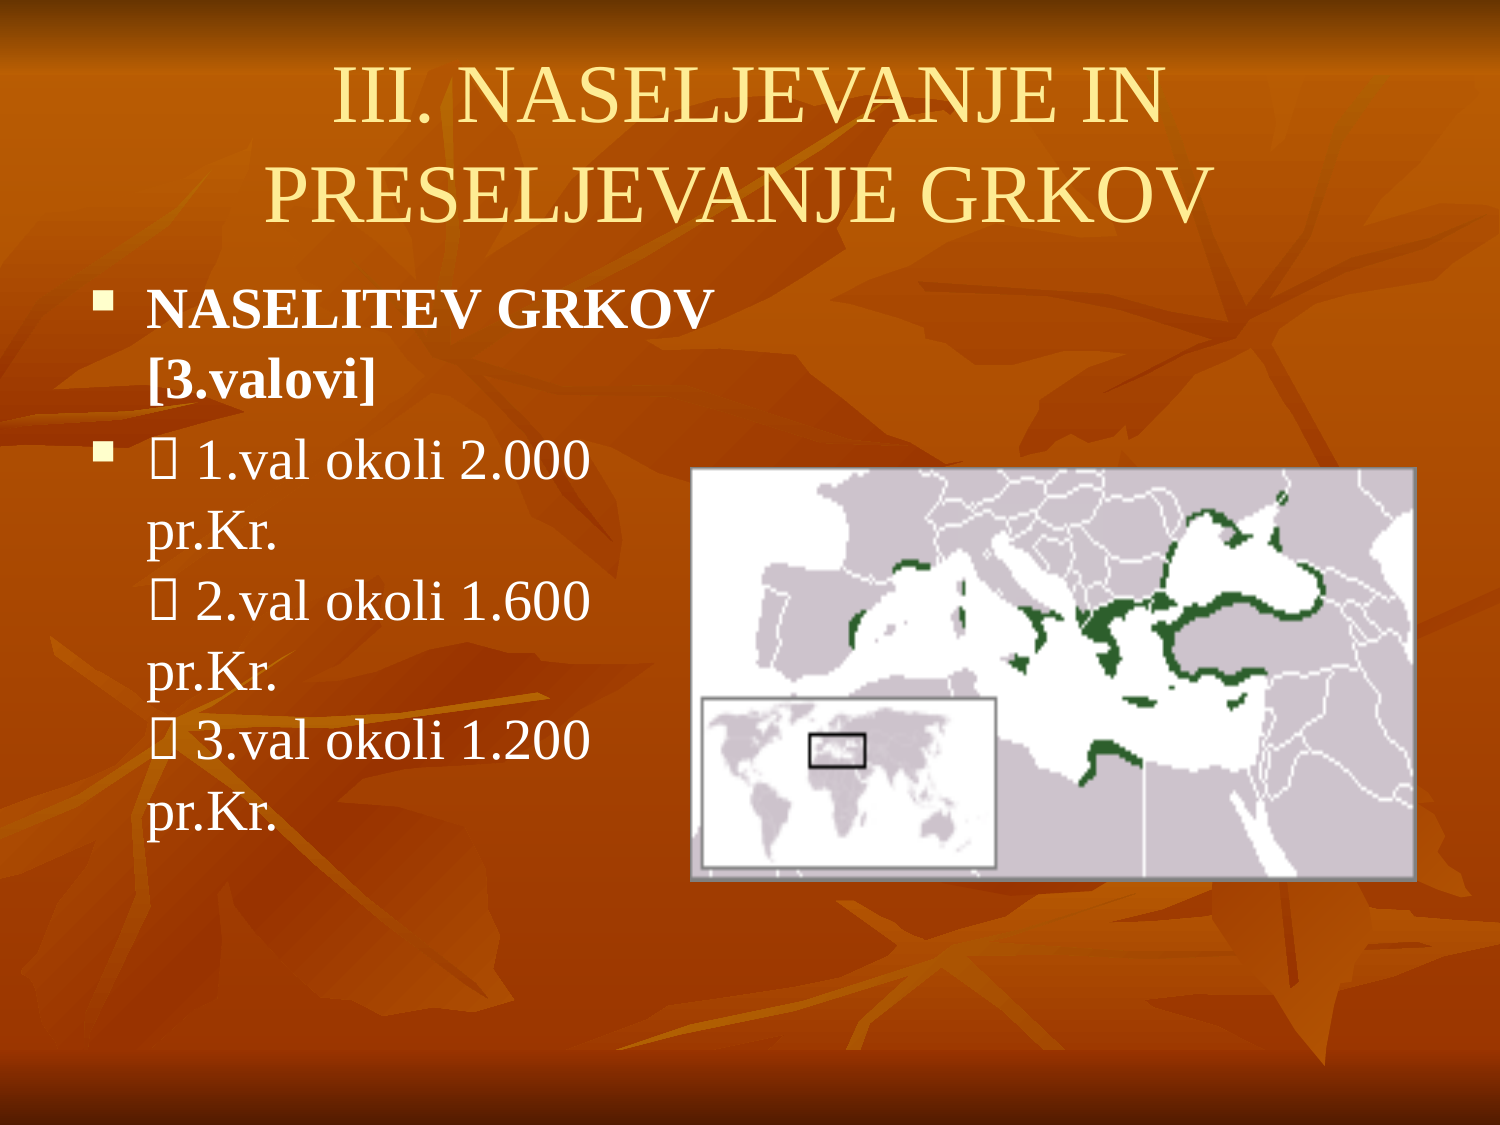

# III. NASELJEVANJE IN PRESELJEVANJE GRKOV
NASELITEV GRKOV [3.valovi]
 1.val okoli 2.000 pr.Kr.
 2.val okoli 1.600 pr.Kr.
 3.val okoli 1.200 pr.Kr.